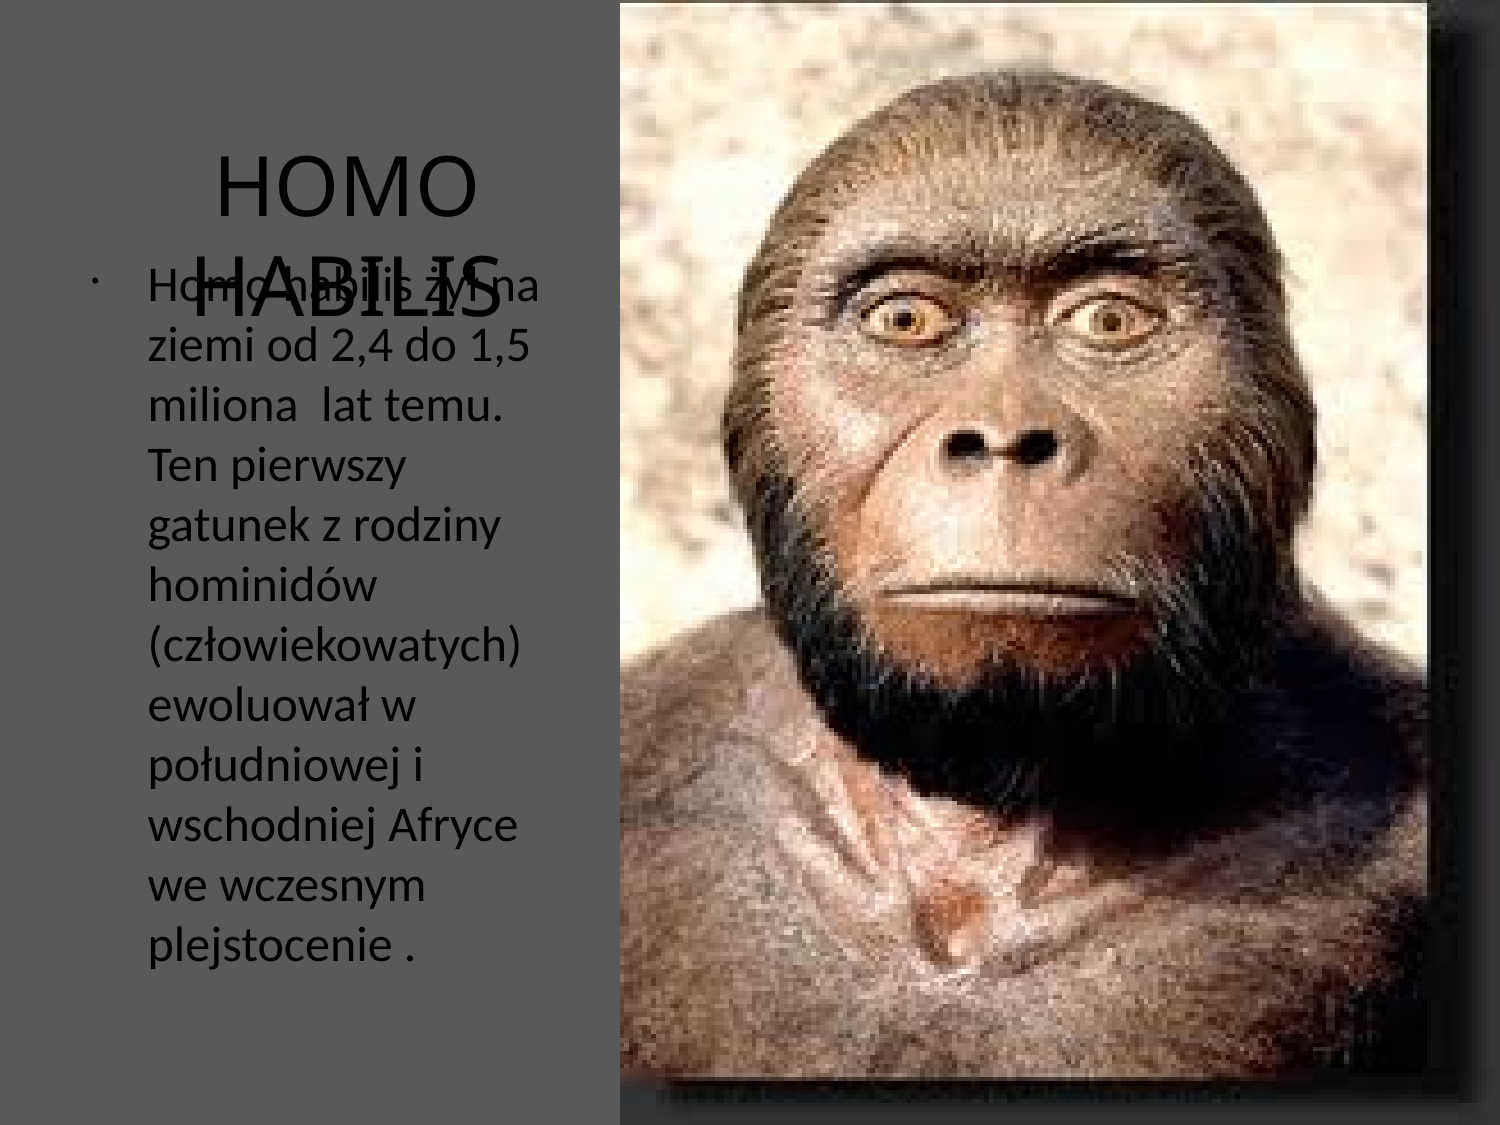

# HOMO HABILIS
Homo habilis żył na ziemi od 2,4 do 1,5 miliona lat temu. Ten pierwszy gatunek z rodziny hominidów (człowiekowatych) ewoluował w południowej i wschodniej Afryce we wczesnym plejstocenie .